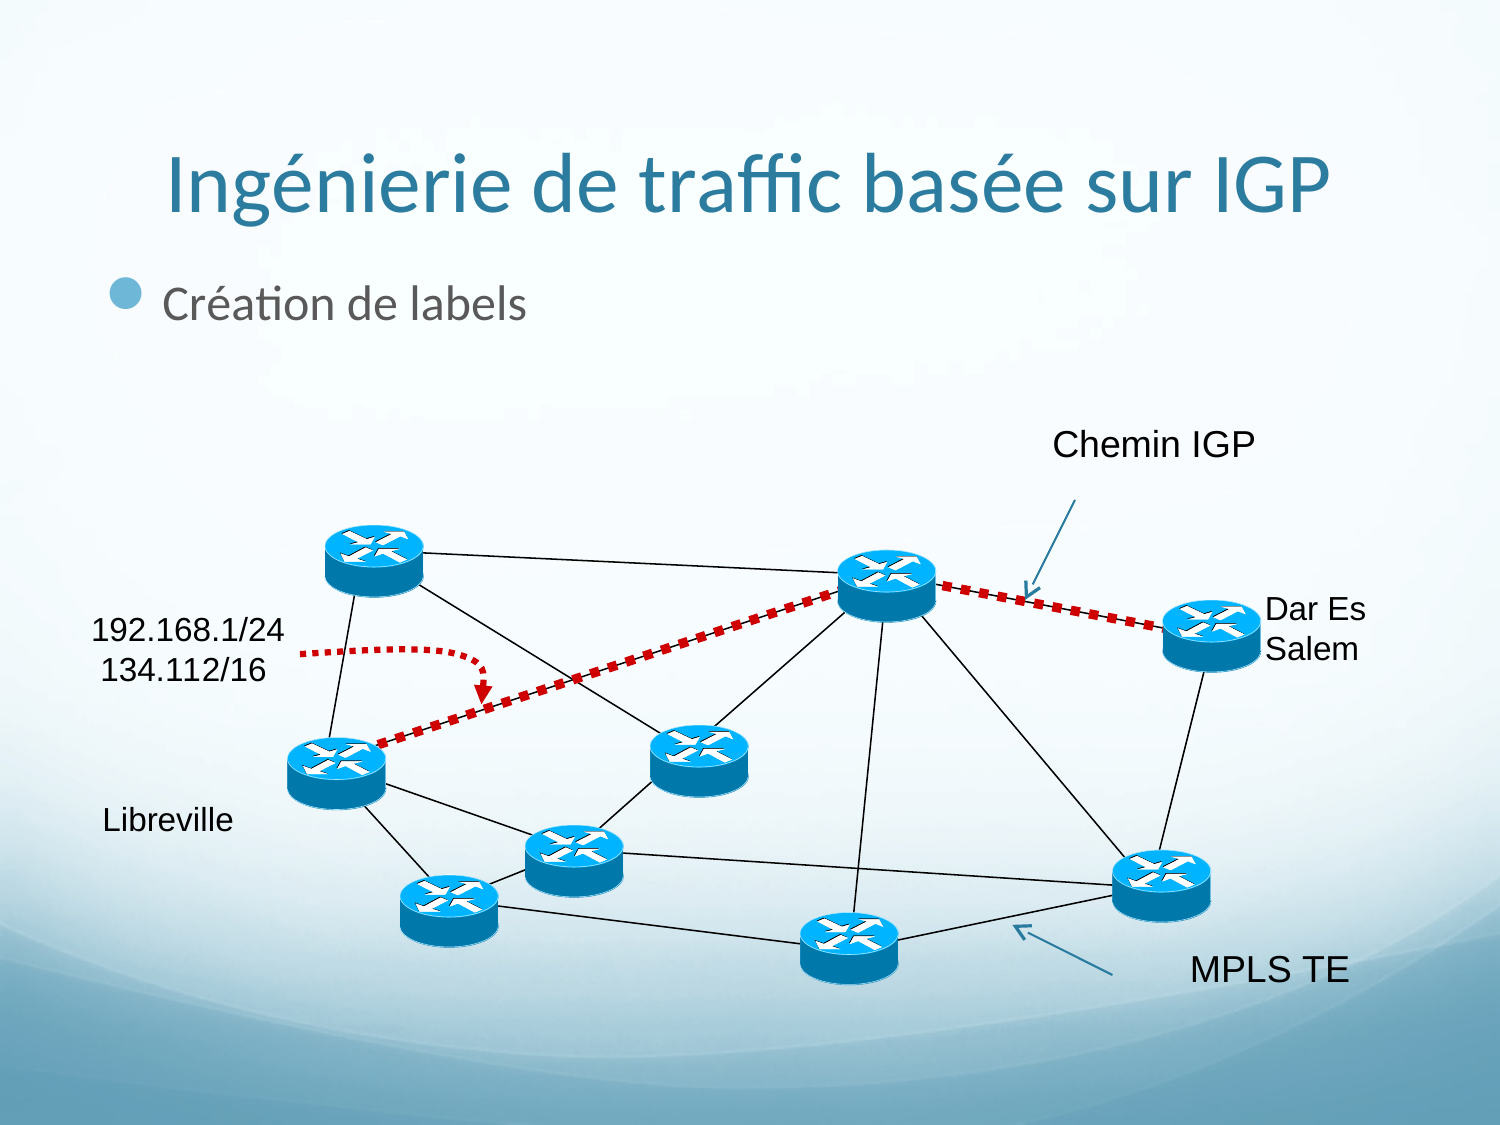

# Ingénierie de traffic basée sur IGP
Création de labels
Chemin IGP
Dar Es Salem
 192.168.1/24
 134.112/16
Libreville
MPLS TE